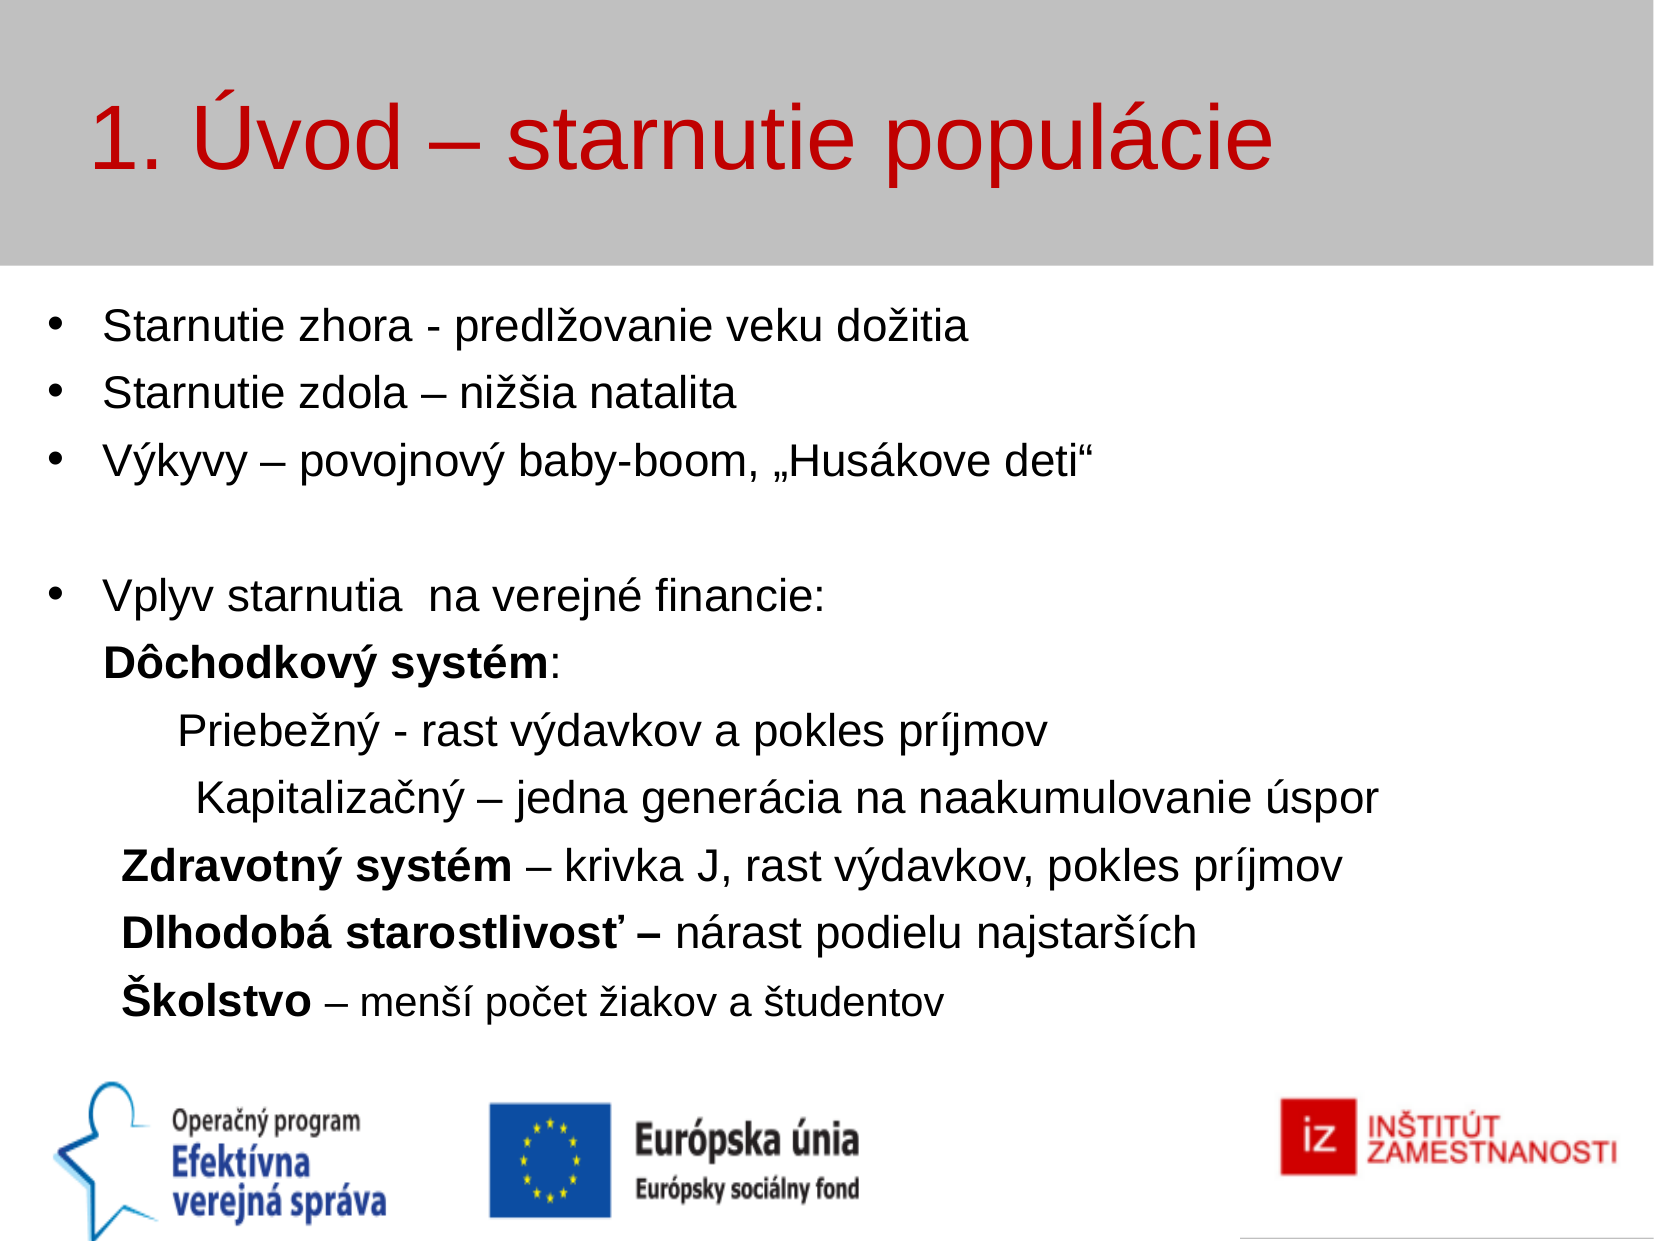

# 1. Úvod – starnutie populácie
Starnutie zhora - predlžovanie veku dožitia
Starnutie zdola – nižšia natalita
Výkyvy – povojnový baby-boom, „Husákove deti“
Vplyv starnutia na verejné financie:
	Dôchodkový systém:
		Priebežný - rast výdavkov a pokles príjmov
		Kapitalizačný – jedna generácia na naakumulovanie úspor
	Zdravotný systém – krivka J, rast výdavkov, pokles príjmov
	Dlhodobá starostlivosť – nárast podielu najstarších
	Školstvo – menší počet žiakov a študentov